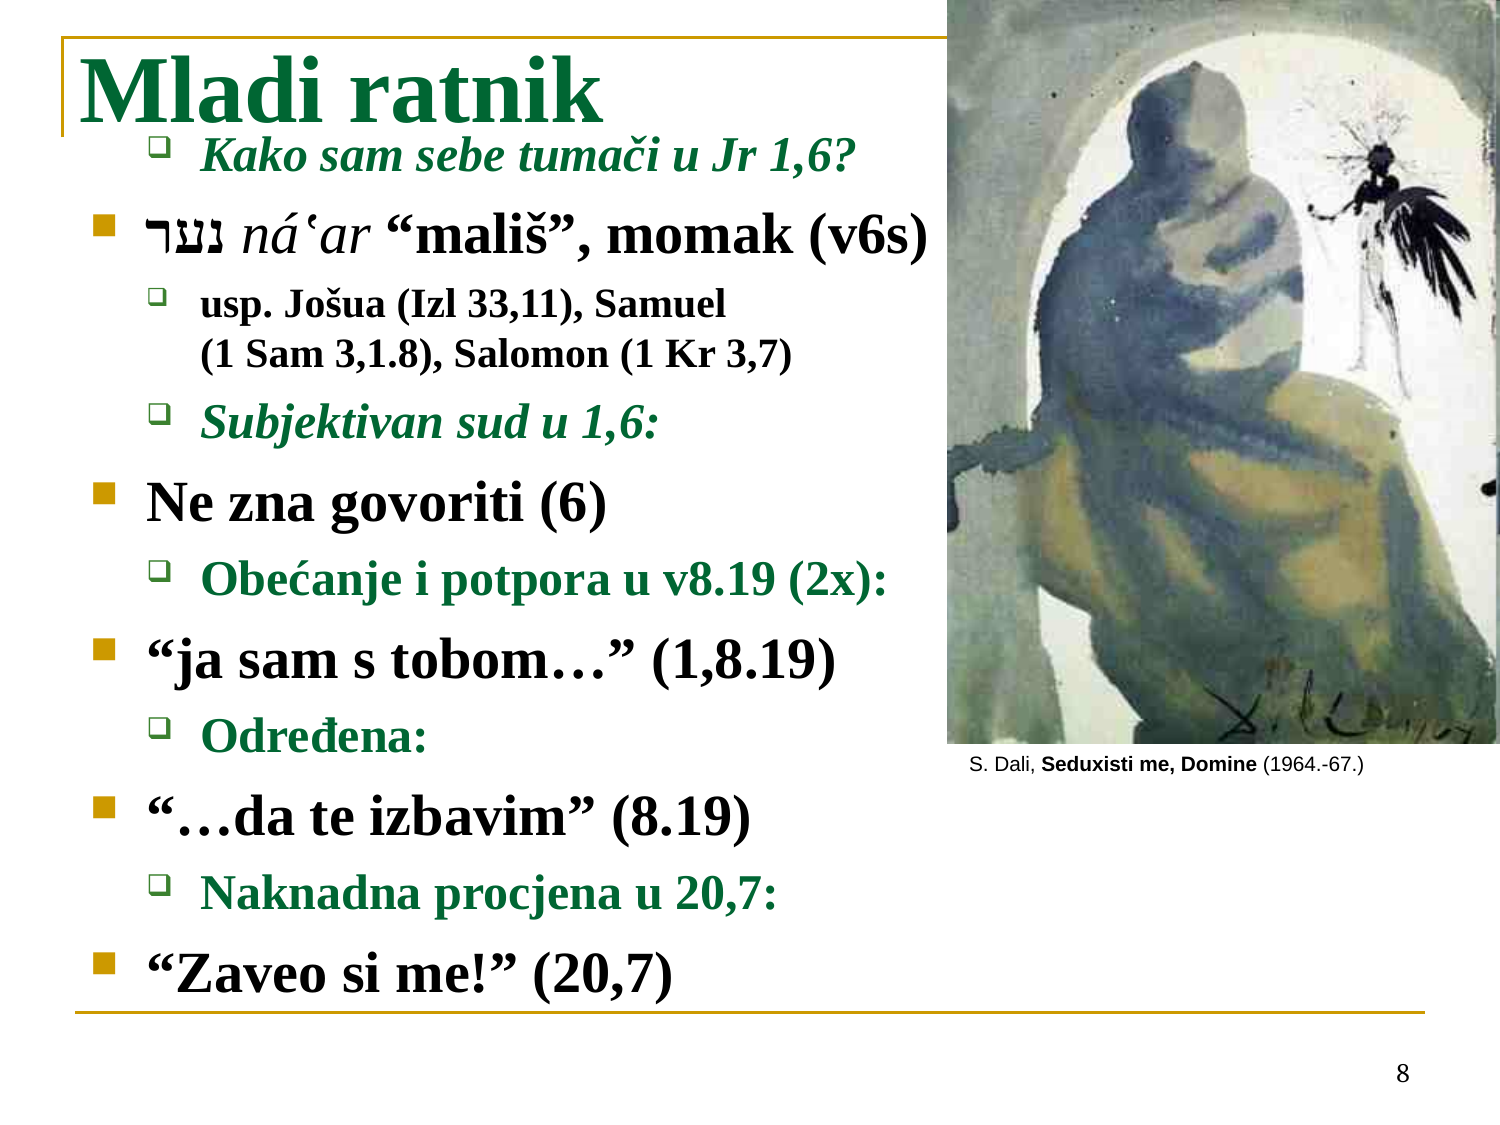

# Mladi ratnik
Kako sam sebe tumači u Jr 1,6?
נער ná‛ar “mališ”, momak (v6s)
usp. Jošua (Izl 33,11), Samuel
(1 Sam 3,1.8), Salomon (1 Kr 3,7)
Subjektivan sud u 1,6:
Ne zna govoriti (6)
Obećanje i potpora u v8.19 (2x):
“ja sam s tobom…” (1,8.19)
Određena:
“…da te izbavim” (8.19)
Naknadna procjena u 20,7:
“Zaveo si me!” (20,7)
S. Dali, Seduxisti me, Domine (1964.-67.)